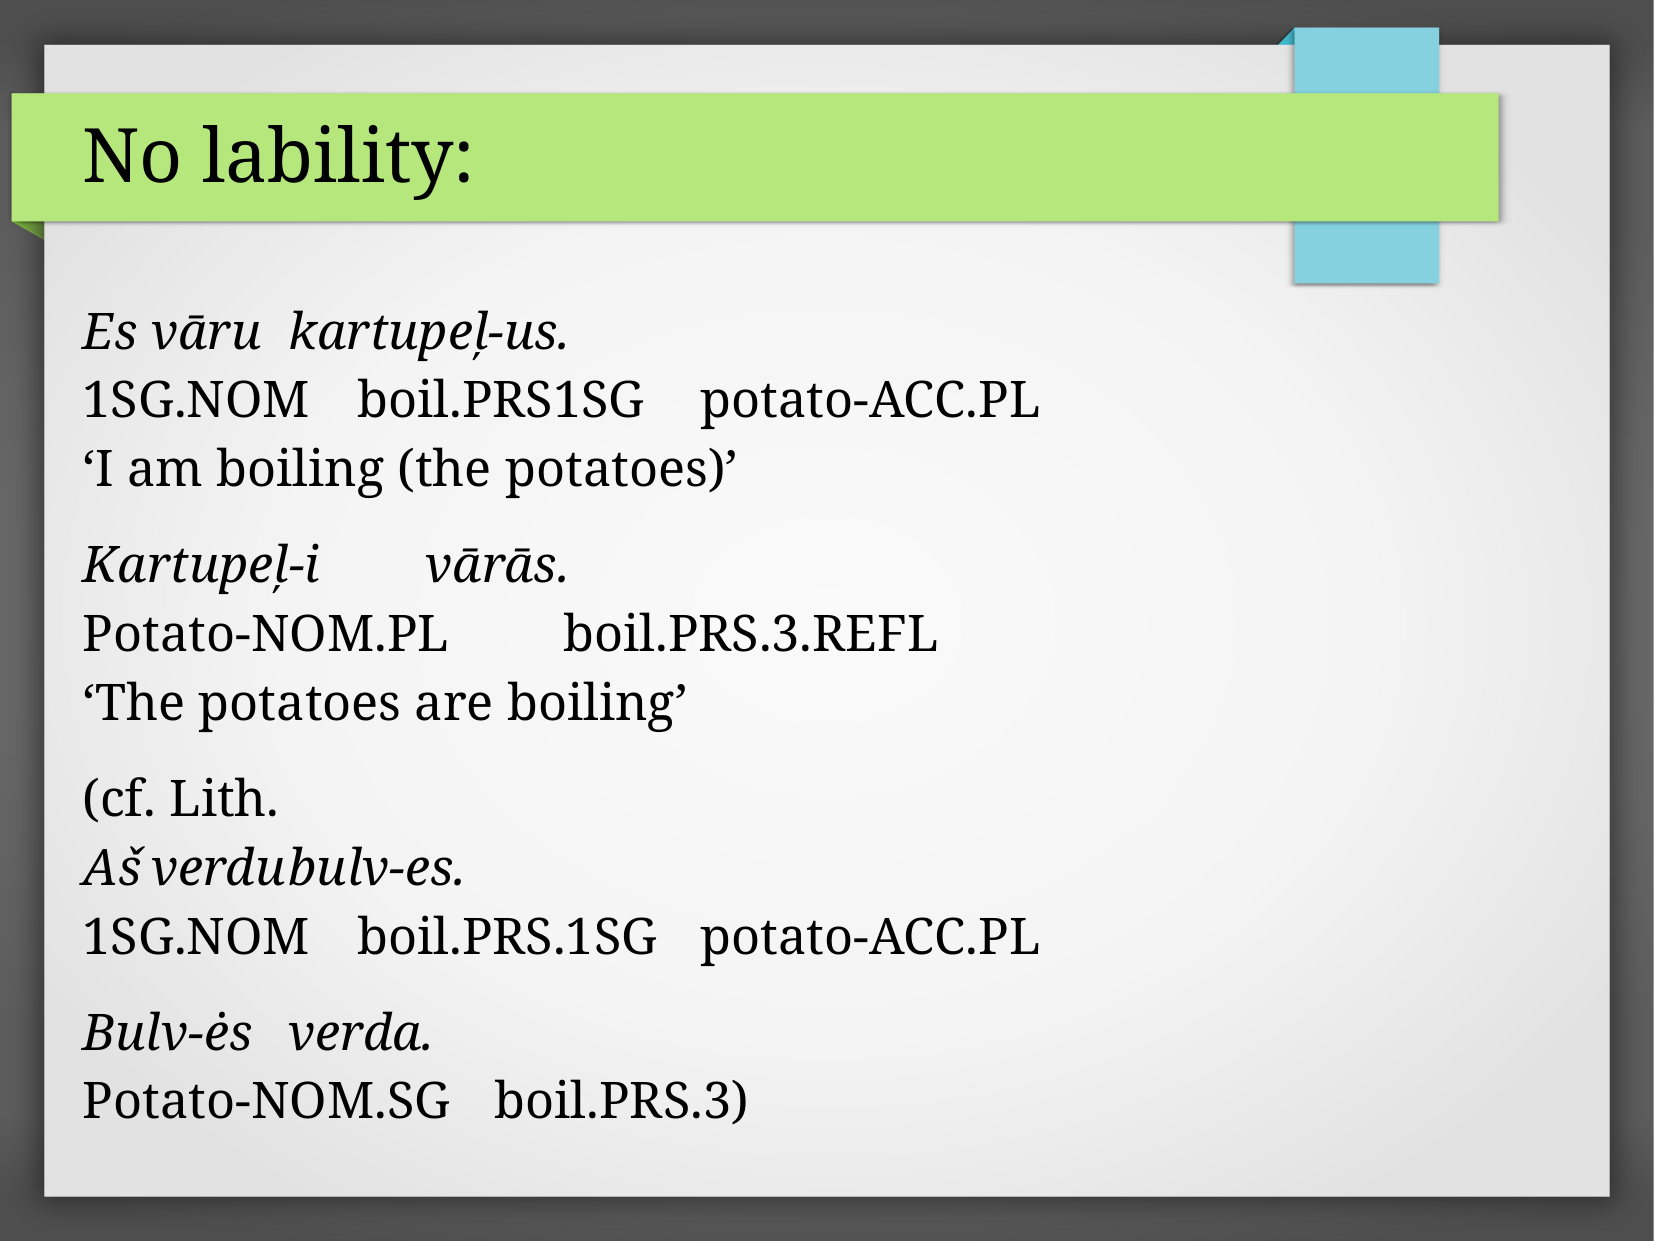

# No lability:
Es 				vāru 				kartupeļ-us.
1SG.NOM	boil.PRS1SG		potato-ACC.PL
‘I am boiling (the potatoes)’
Kartupeļ-i 				vārās.
Potato-NOM.PL		boil.PRS.3.REFL
‘The potatoes are boiling’
(cf. Lith.
Aš				verdu				bulv-es.
1SG.NOM	boil.PRS.1SG		potato-ACC.PL
Bulv-ės				verda.
Potato-NOM.SG	boil.PRS.3)